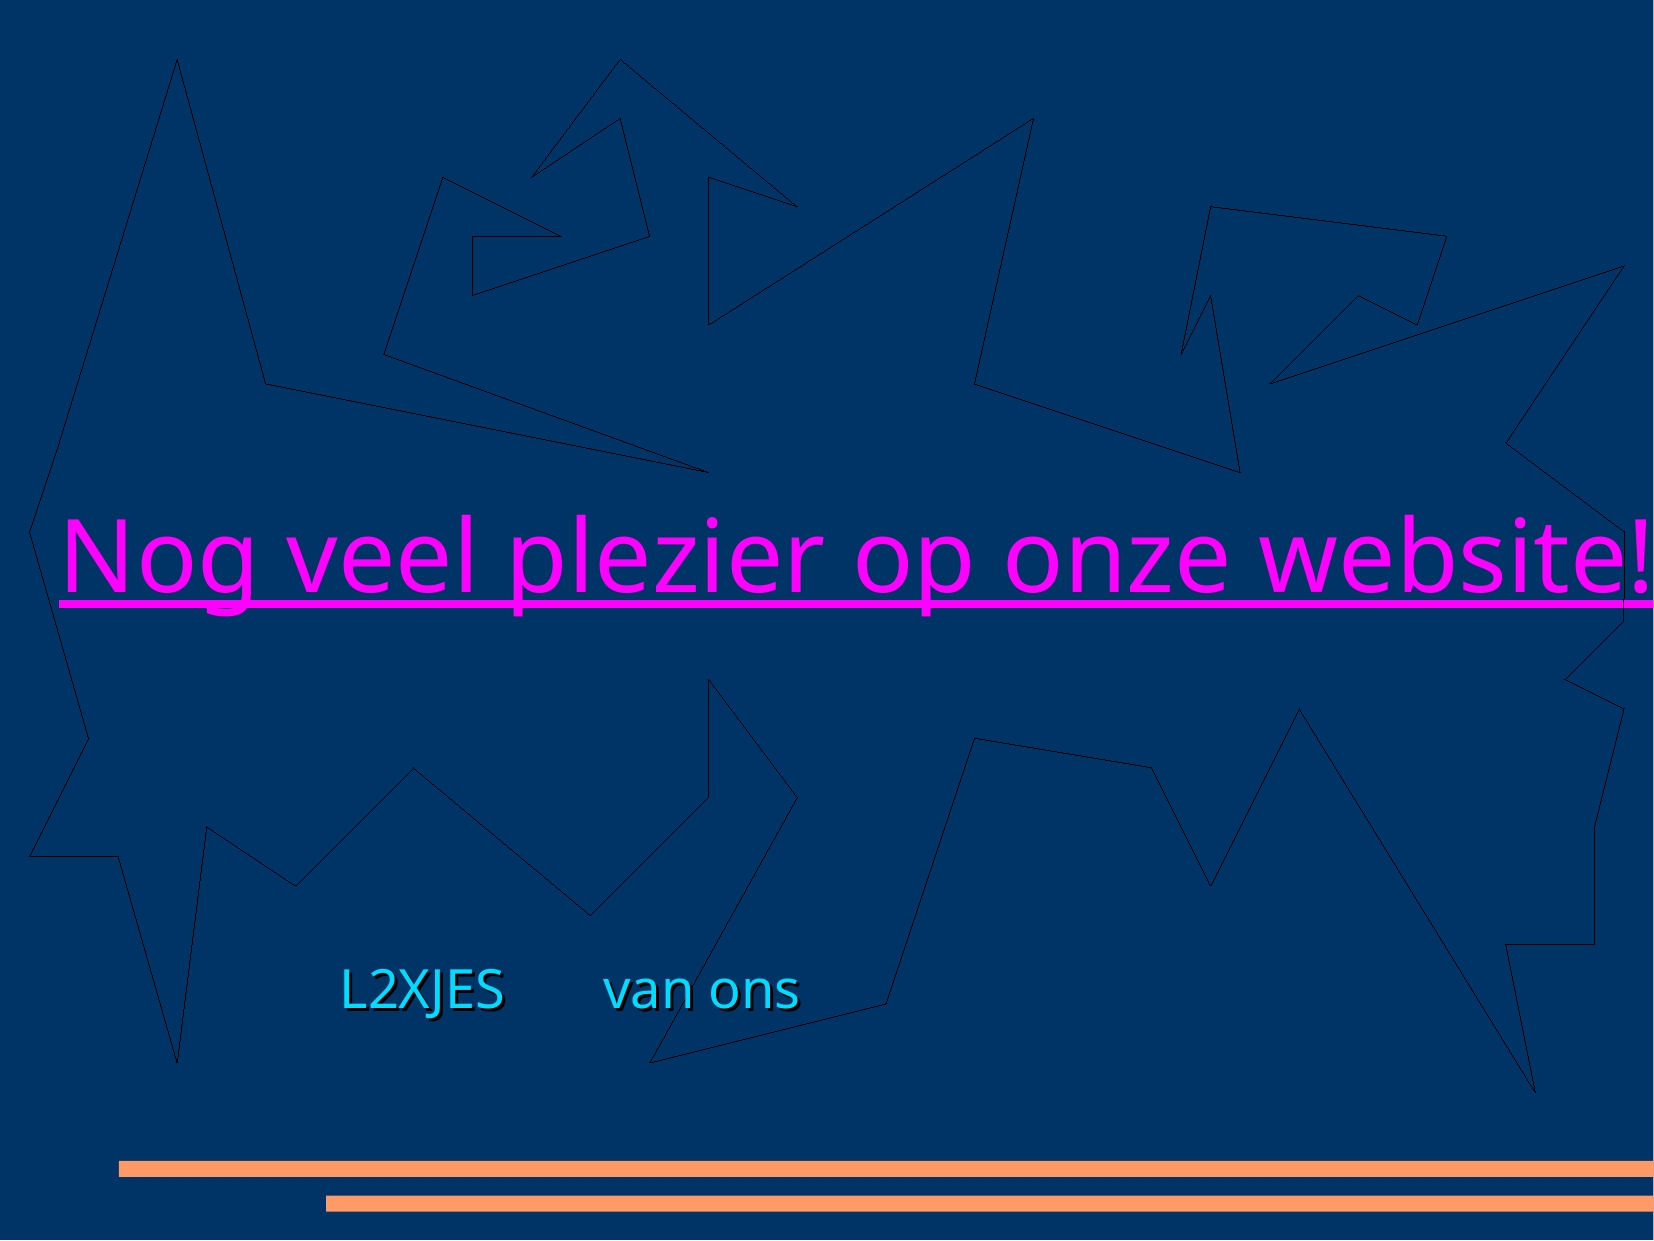

# Nog veel plezier op onze website!
L2XJES van ons